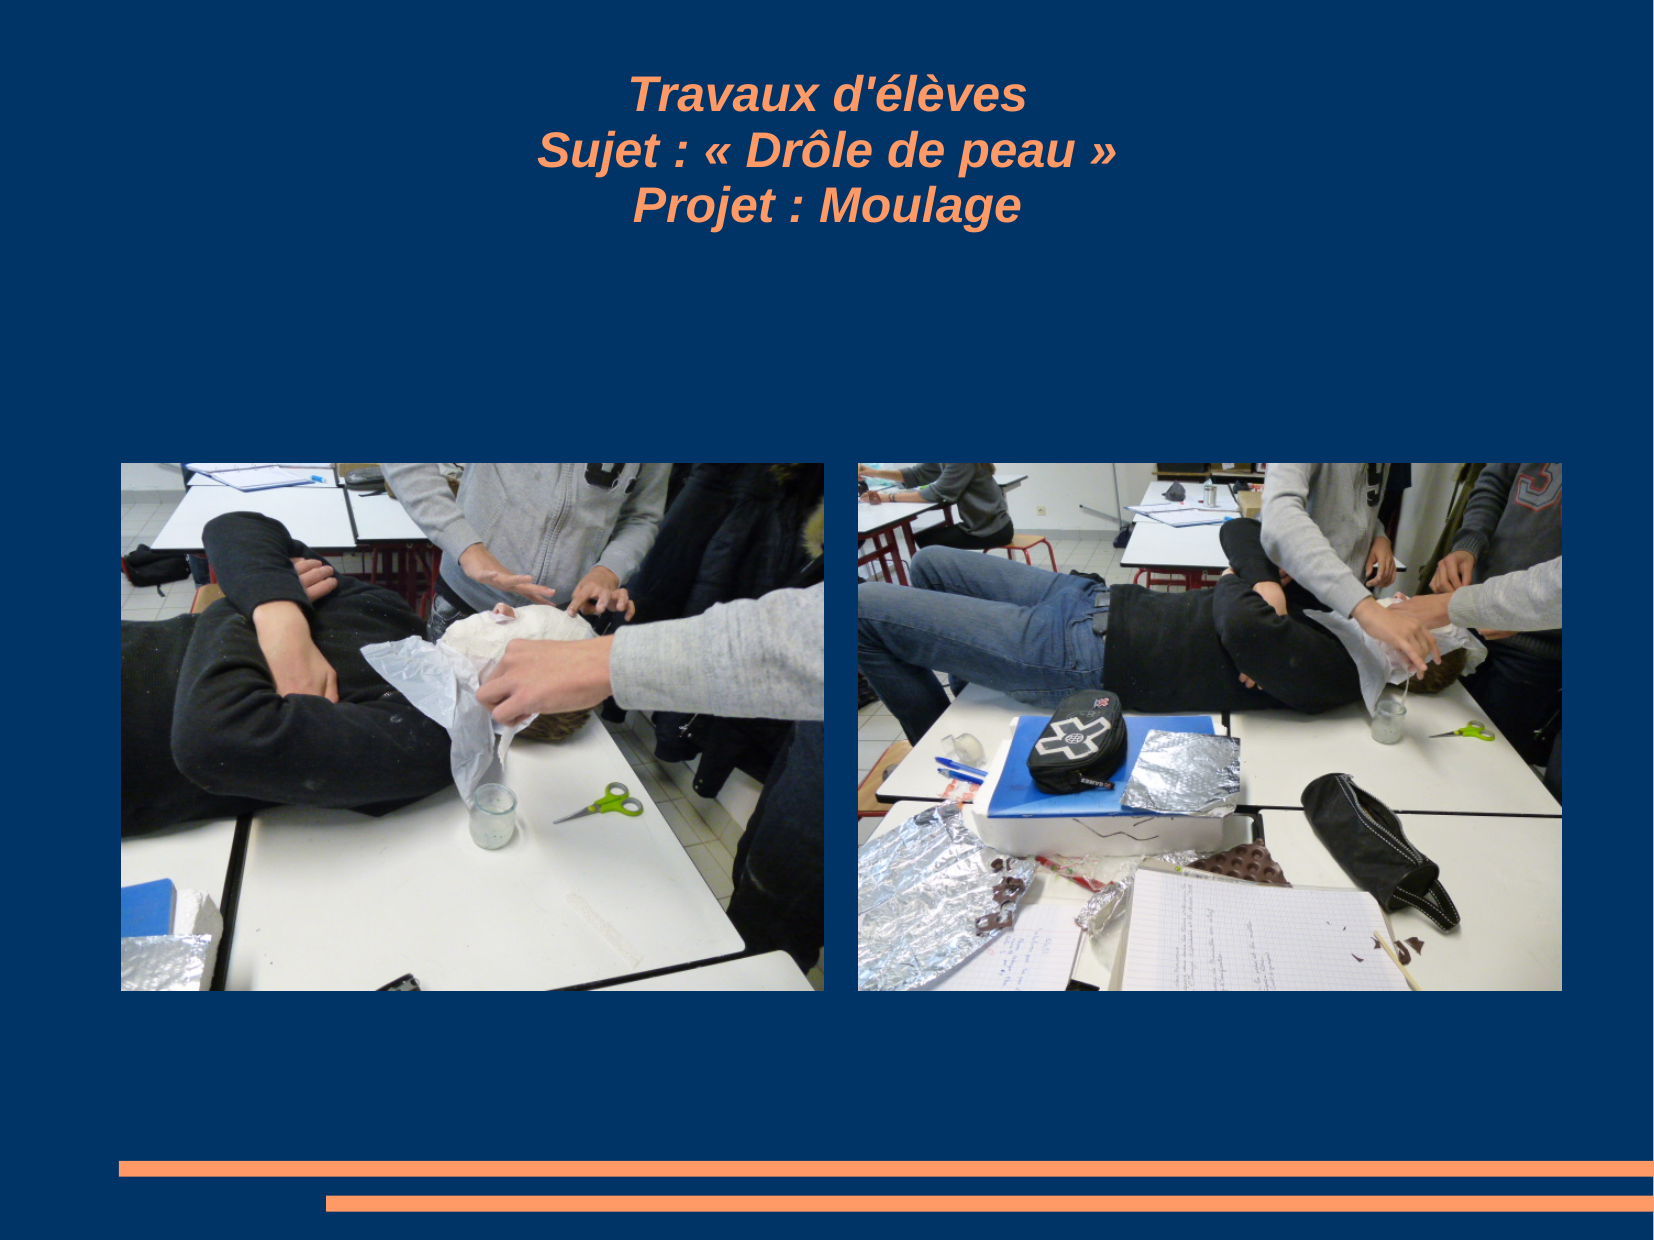

# Travaux d'élèves Sujet : « Drôle de peau » Projet : Moulage